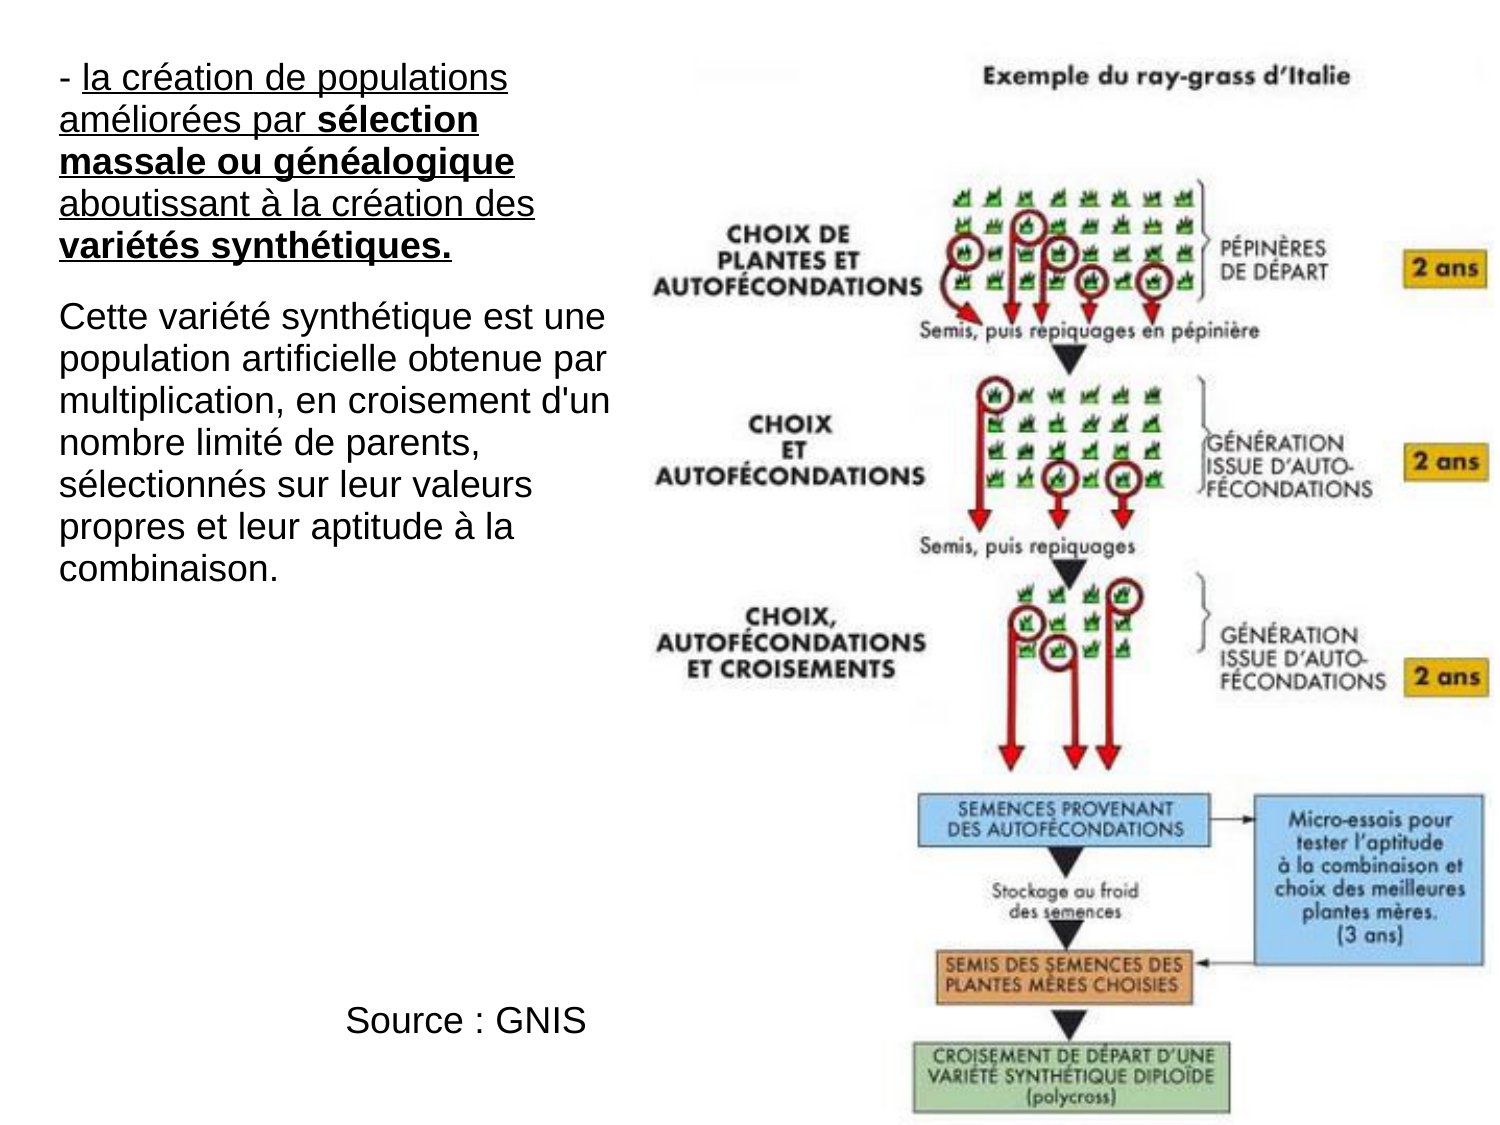

# - la création de populations améliorées par sélection massale ou généalogique aboutissant à la création des variétés synthétiques.
Cette variété synthétique est une population artificielle obtenue par multiplication, en croisement d'un nombre limité de parents, sélectionnés sur leur valeurs propres et leur aptitude à la combinaison.
Source : GNIS